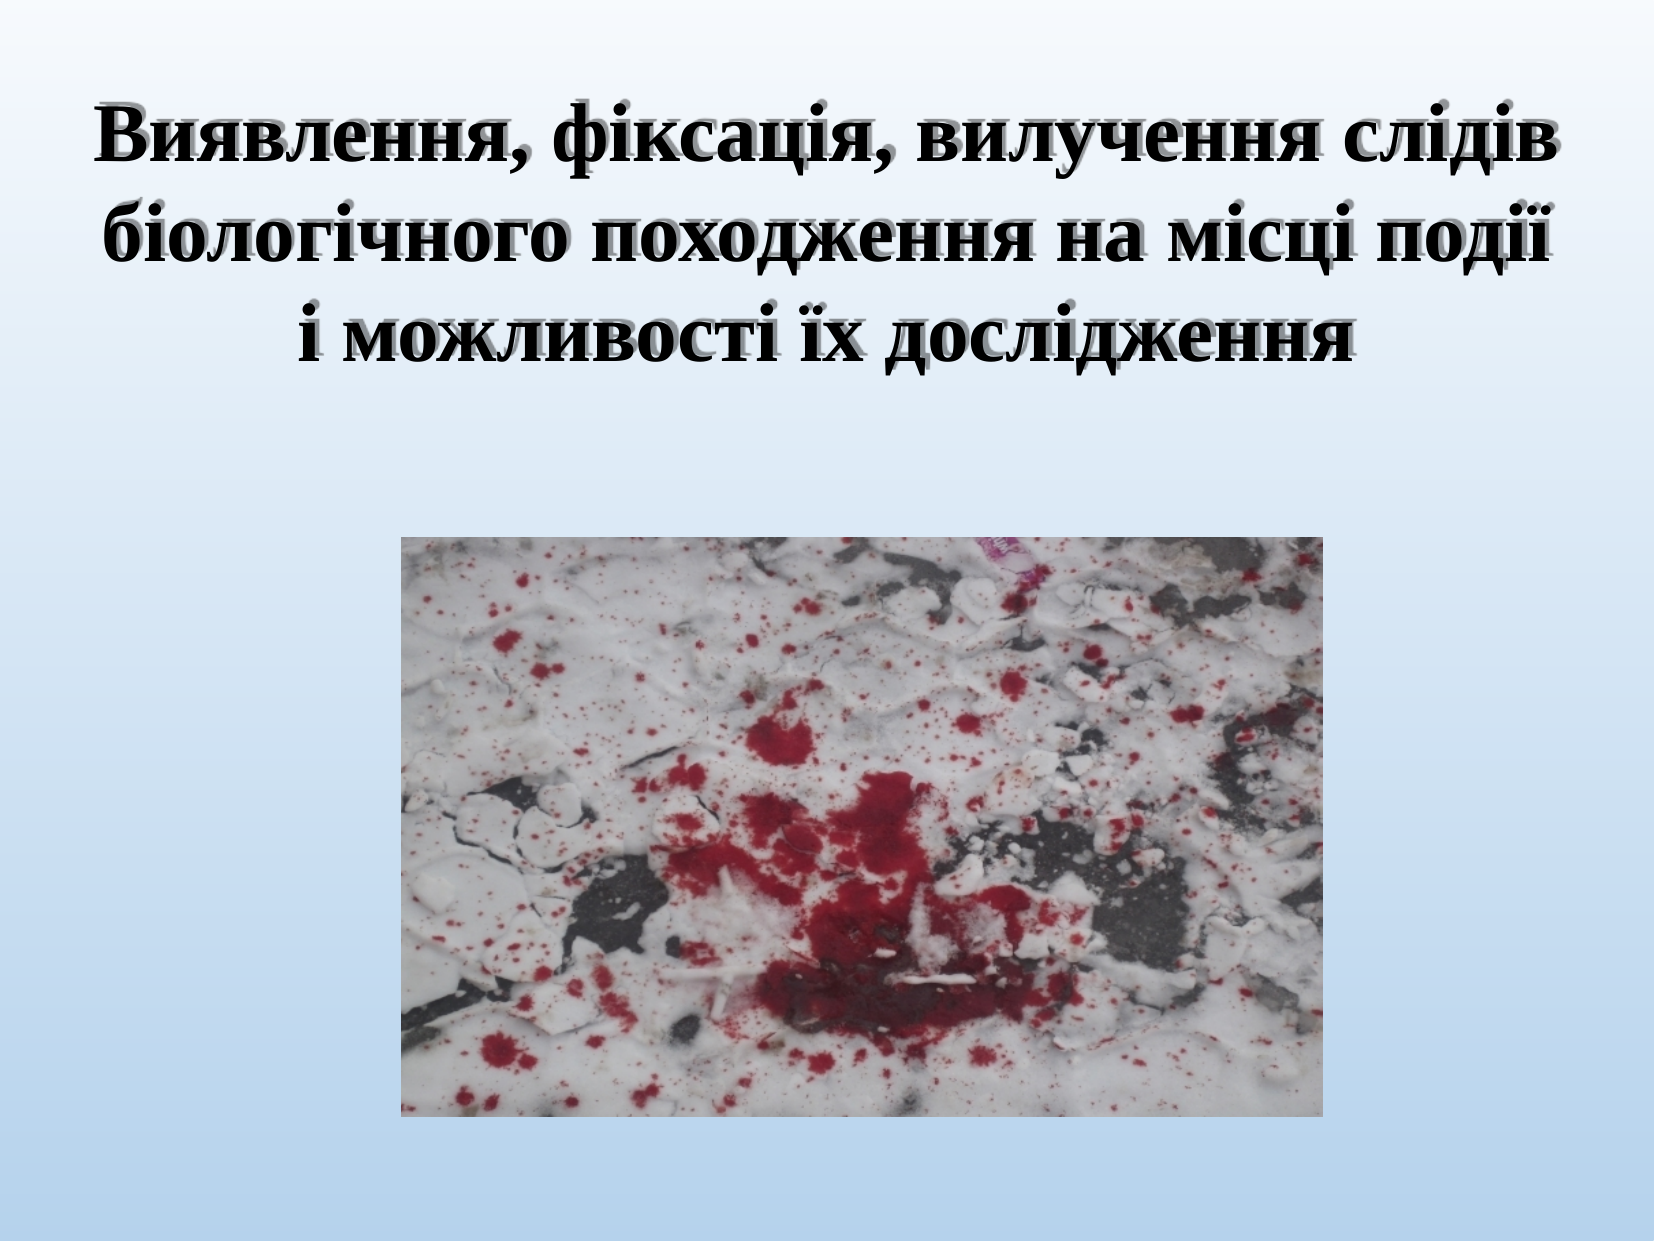

# Виявлення, фіксація, вилучення слідів біологічного походження на місці події і можливості їх дослідження